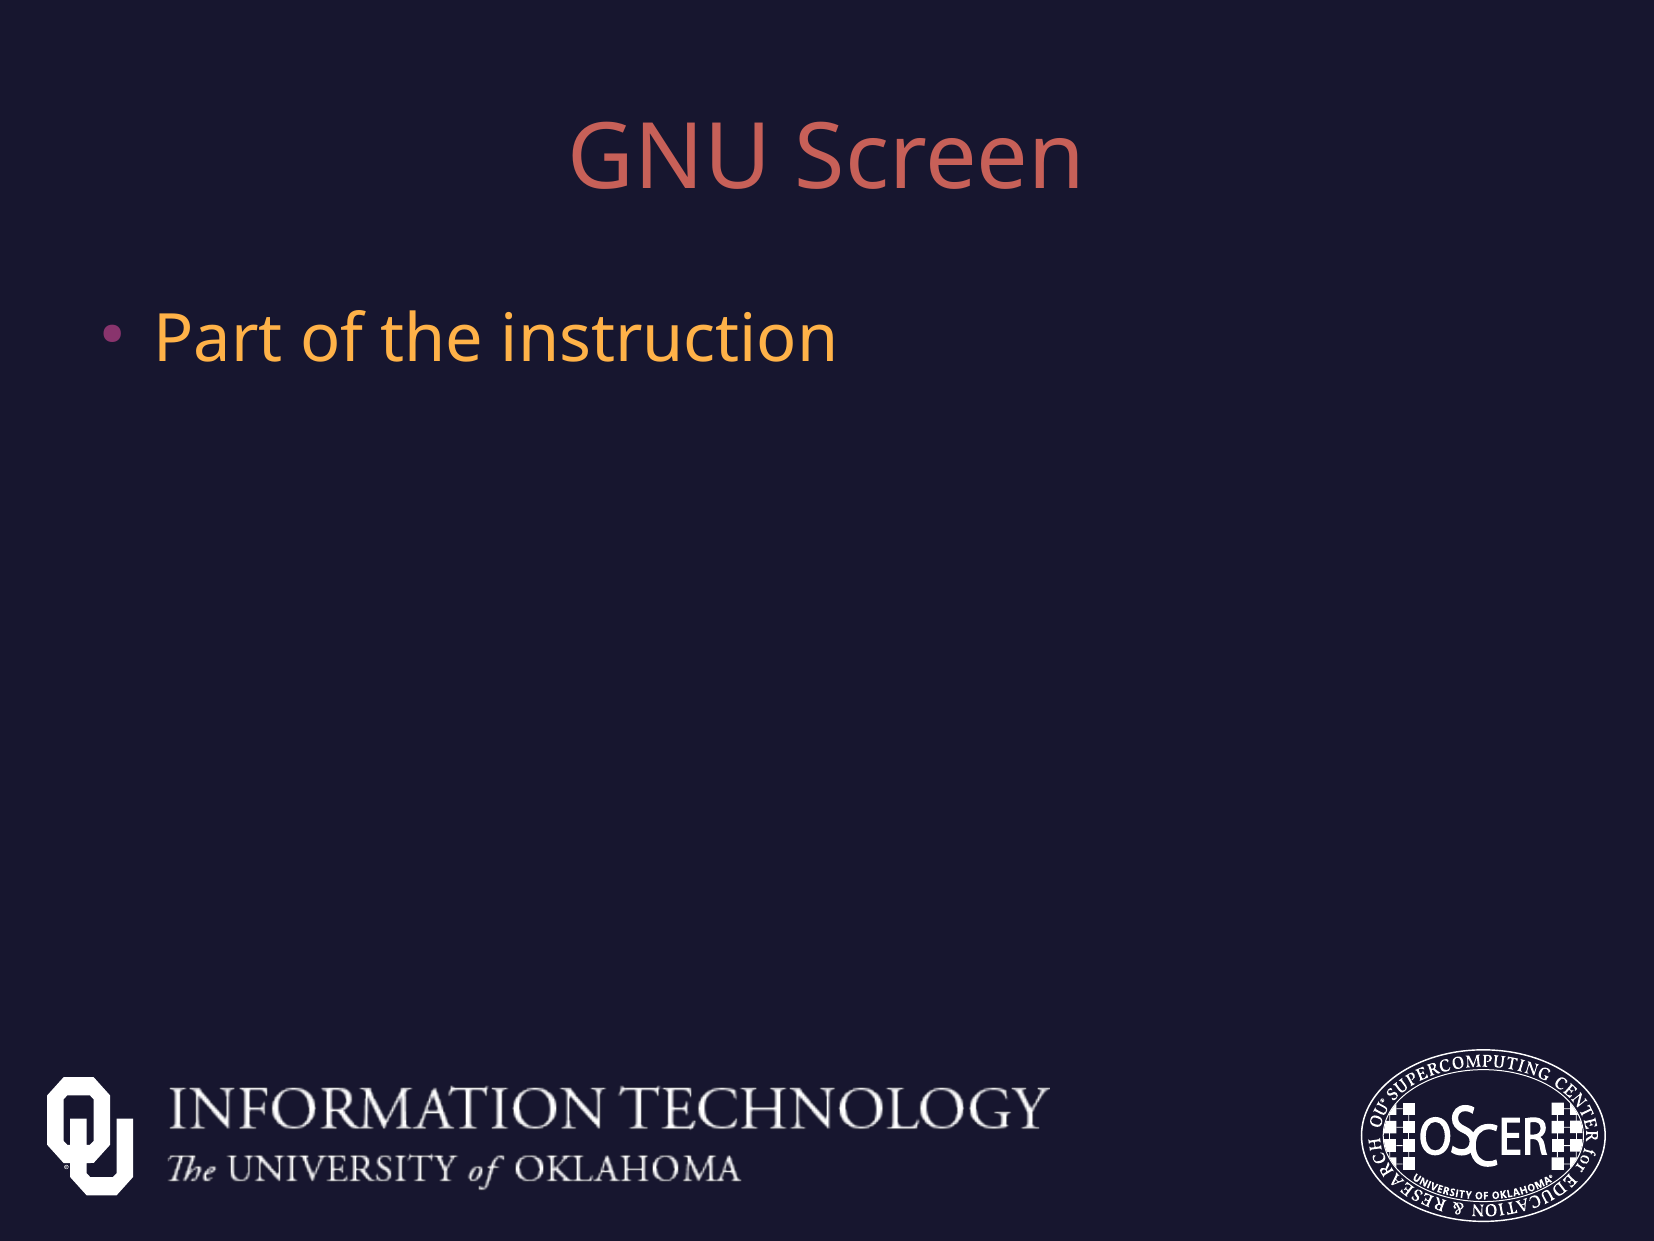

# GNU Screen
Part of the instruction